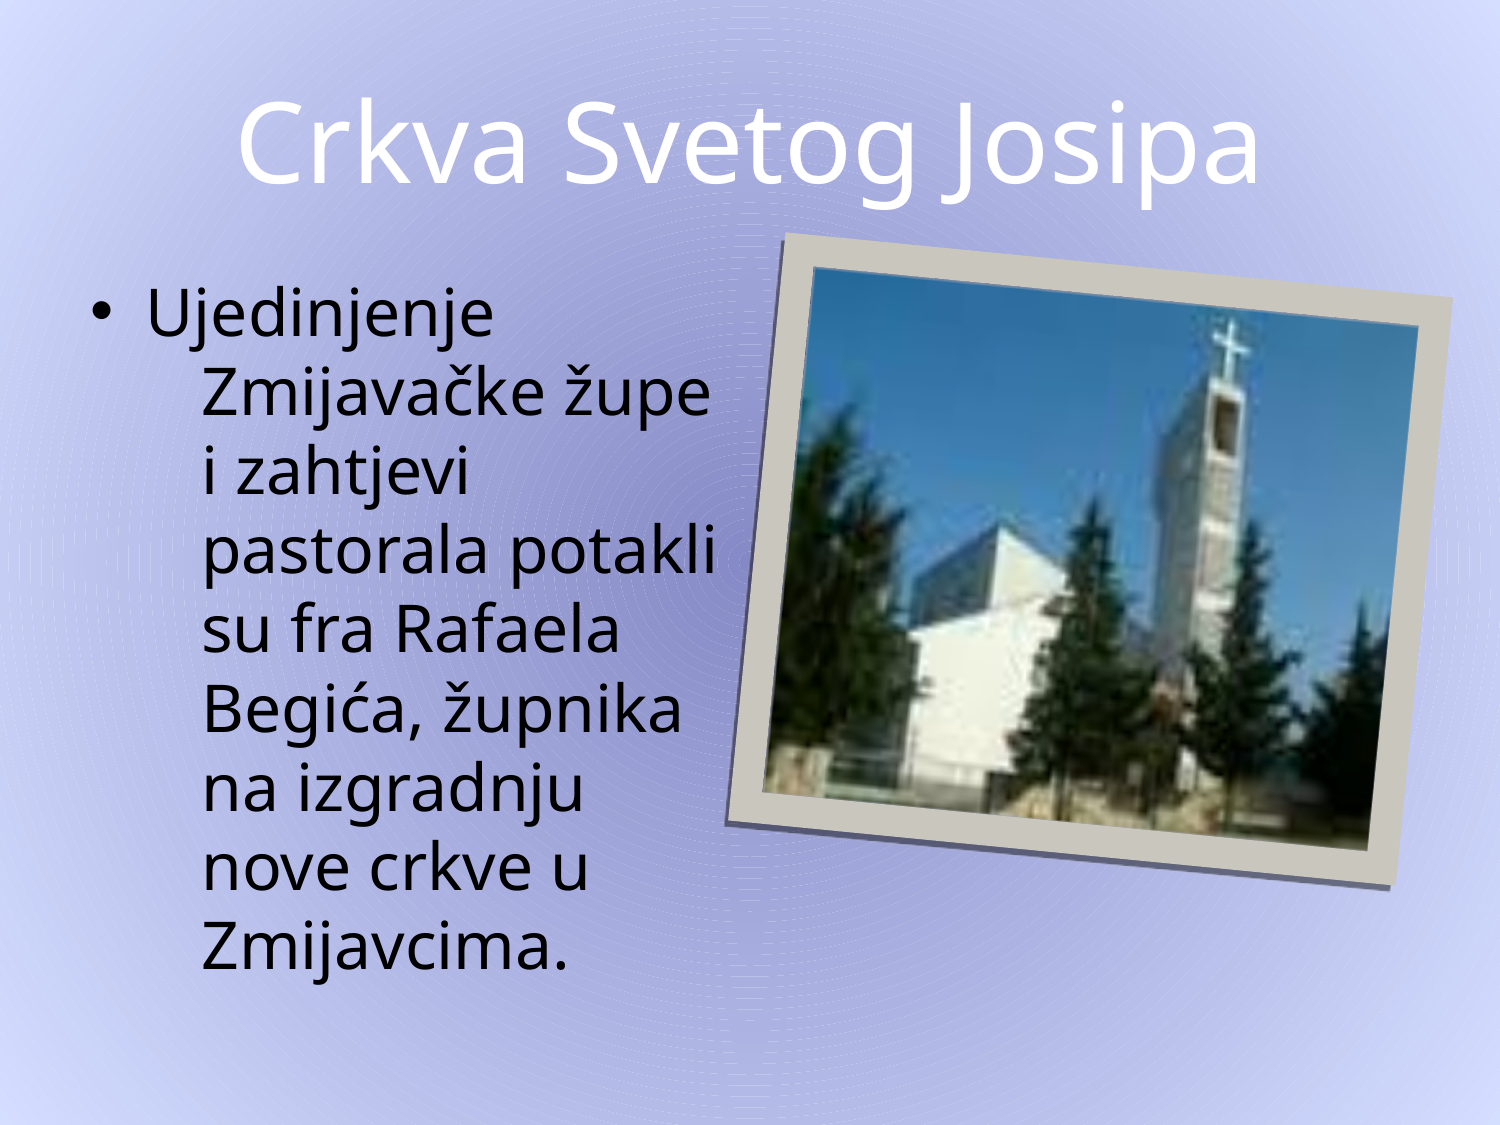

# Crkva Svetog Josipa
Ujedinjenje Zmijavačke župe i zahtjevi pastorala potakli su fra Rafaela Begića, župnika na izgradnju nove crkve u Zmijavcima.